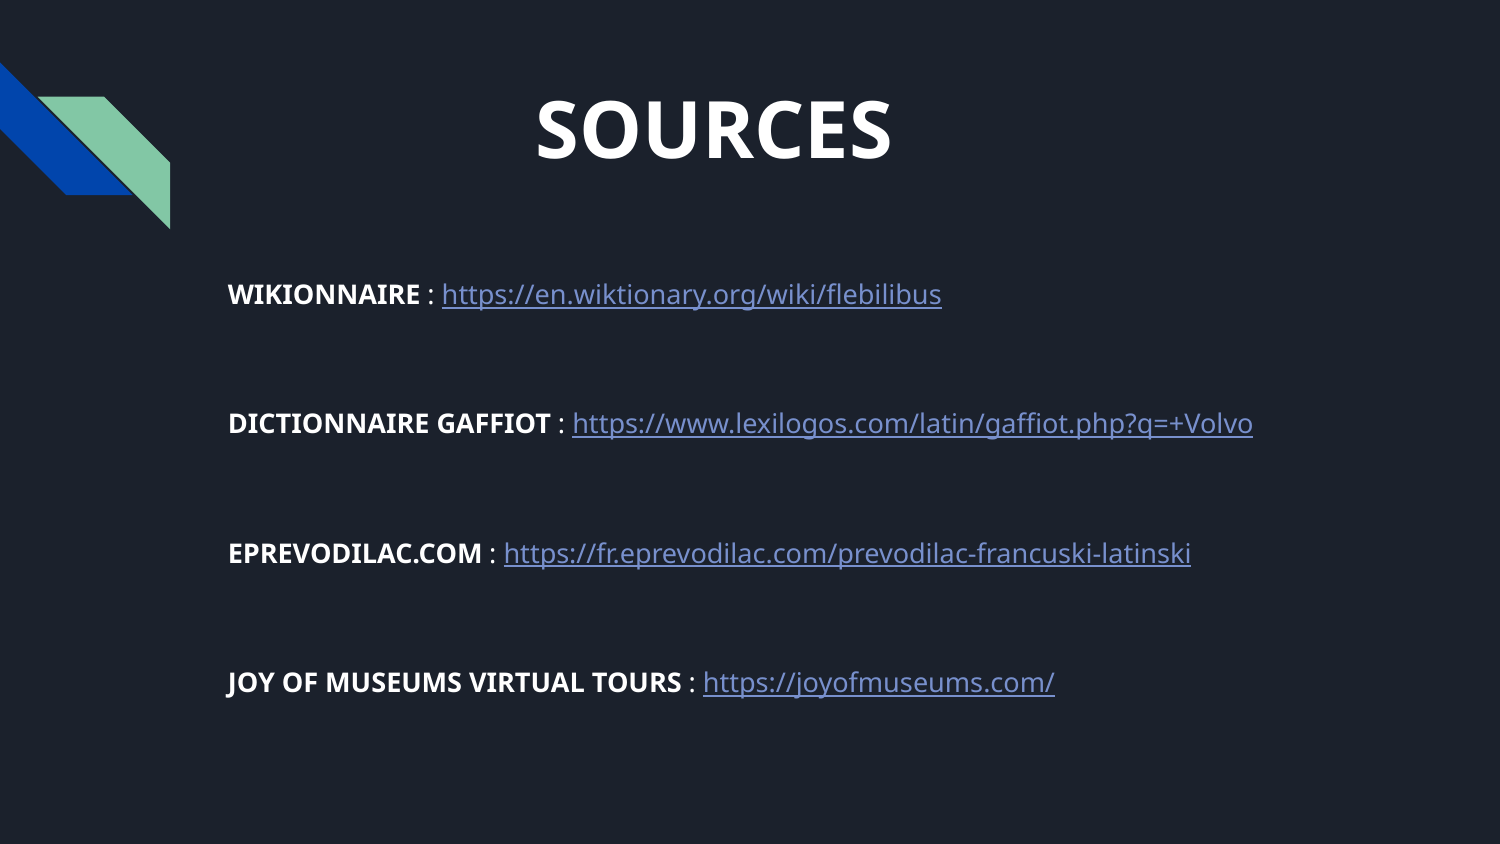

# SOURCES
WIKIONNAIRE : https://en.wiktionary.org/wiki/flebilibus
DICTIONNAIRE GAFFIOT : https://www.lexilogos.com/latin/gaffiot.php?q=+Volvo
EPREVODILAC.COM : https://fr.eprevodilac.com/prevodilac-francuski-latinski
JOY OF MUSEUMS VIRTUAL TOURS : https://joyofmuseums.com/